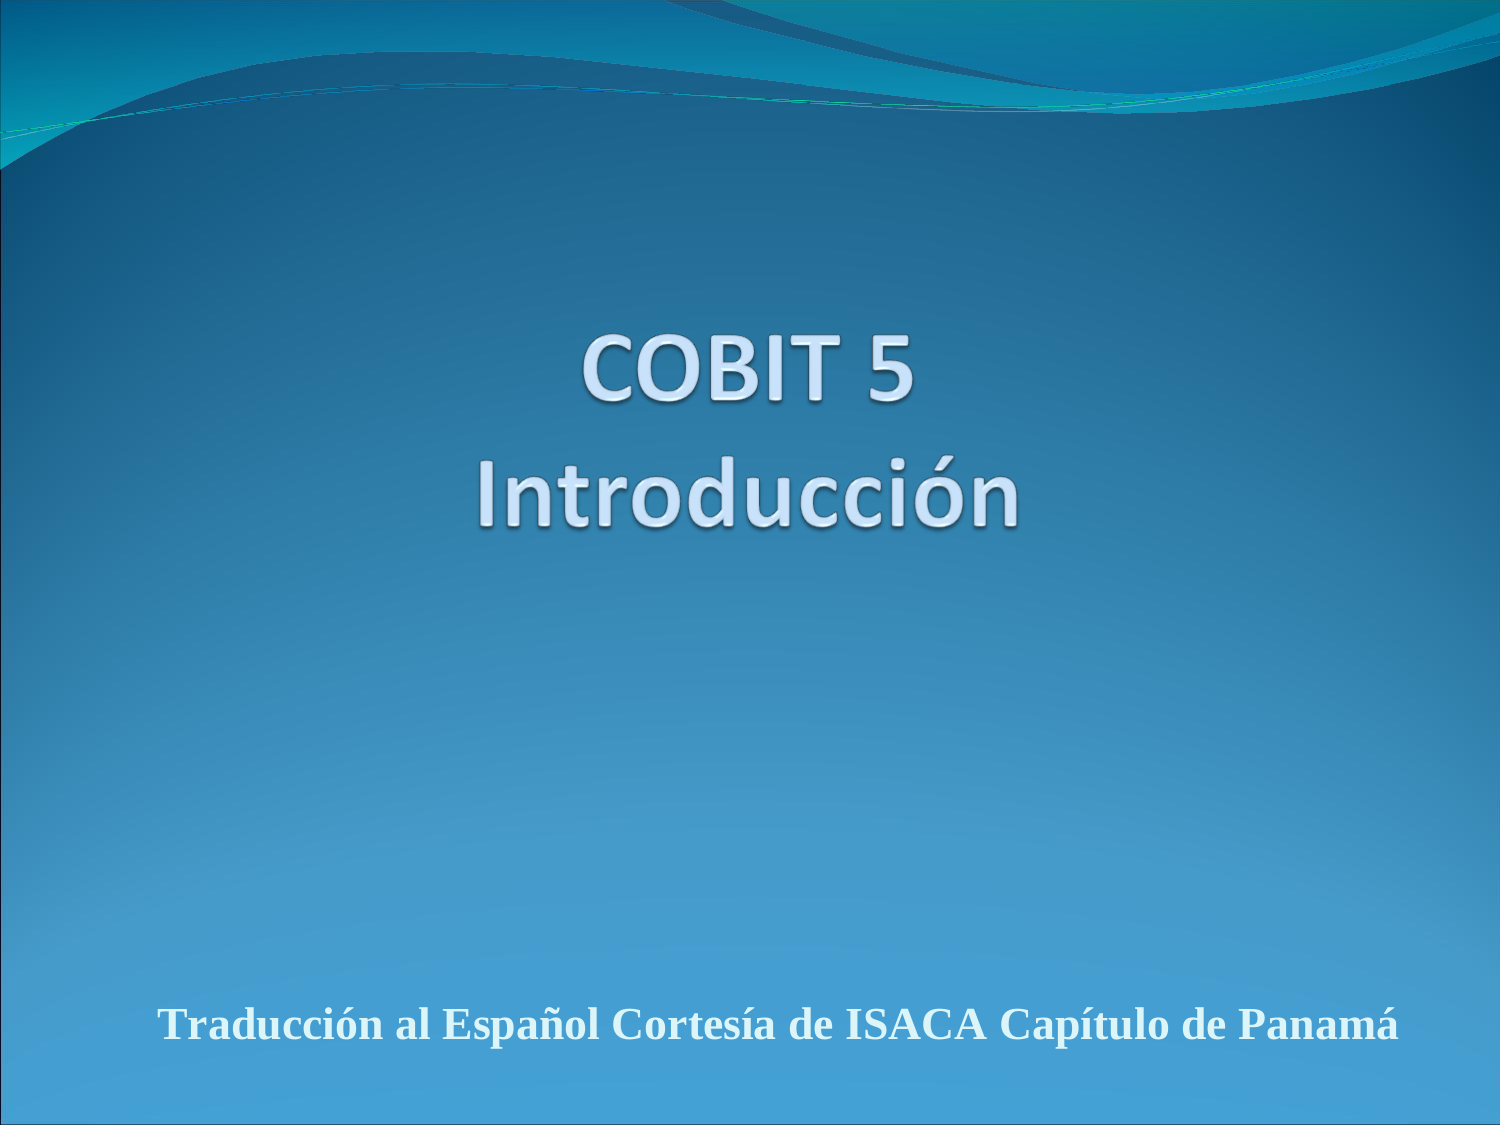

Traducción al Español Cortesía de ISACA Capítulo de Panamá